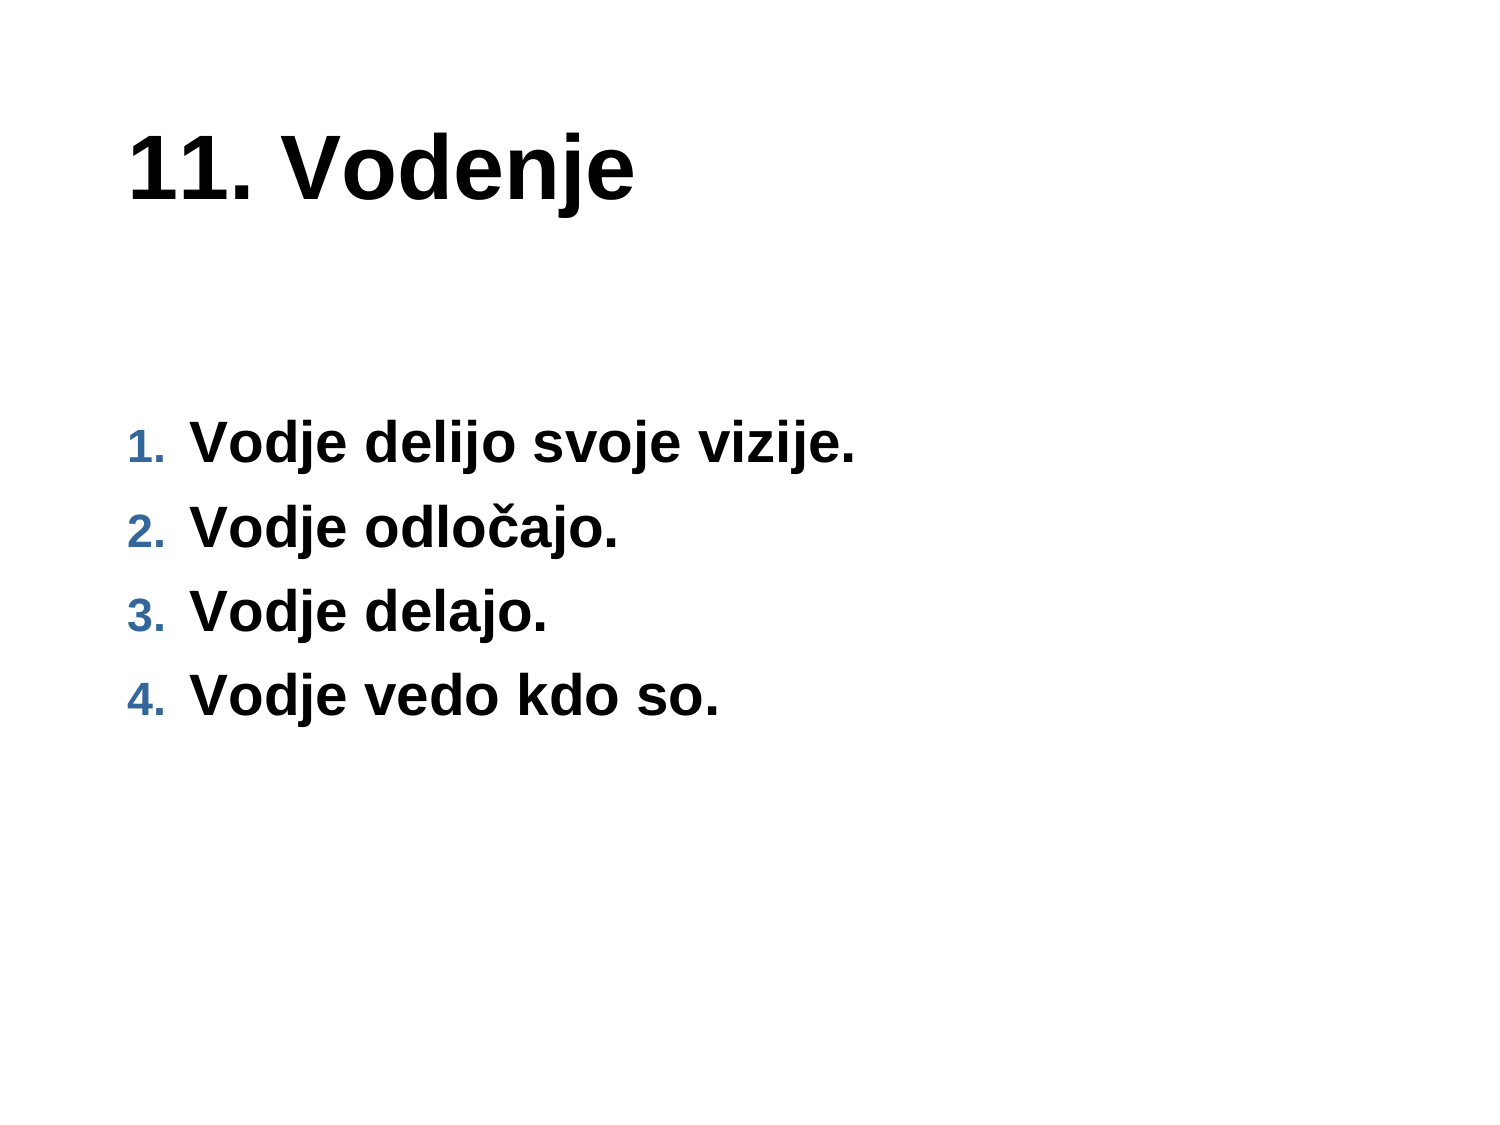

# 11. Vodenje
Vodje delijo svoje vizije.
Vodje odločajo.
Vodje delajo.
Vodje vedo kdo so.